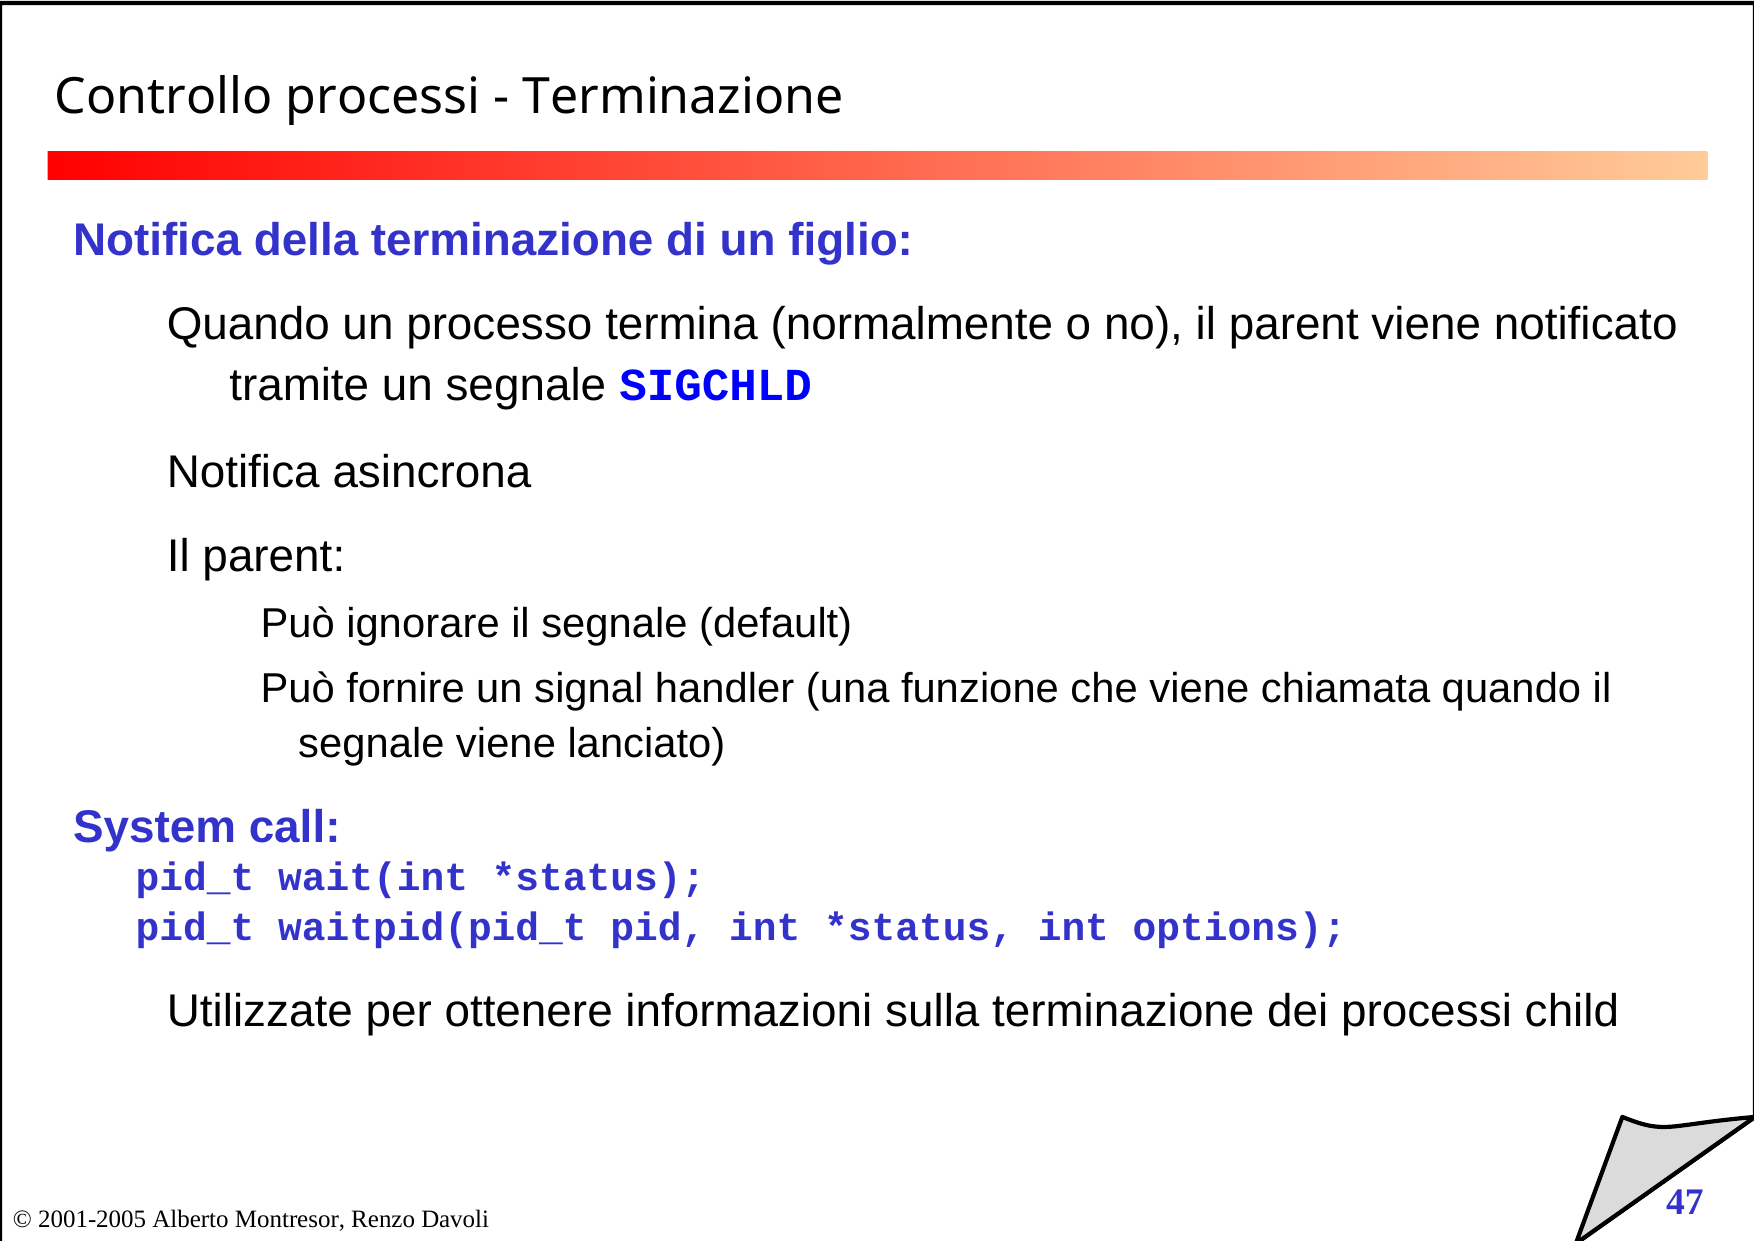

# Controllo processi - Terminazione
Notifica della terminazione di un figlio:
Quando un processo termina (normalmente o no), il parent viene notificato tramite un segnale SIGCHLD
Notifica asincrona
Il parent:
Può ignorare il segnale (default)
Può fornire un signal handler (una funzione che viene chiamata quando il segnale viene lanciato)
System call:
pid_t wait(int *status);
pid_t waitpid(pid_t pid, int *status, int options);
Utilizzate per ottenere informazioni sulla terminazione dei processi child